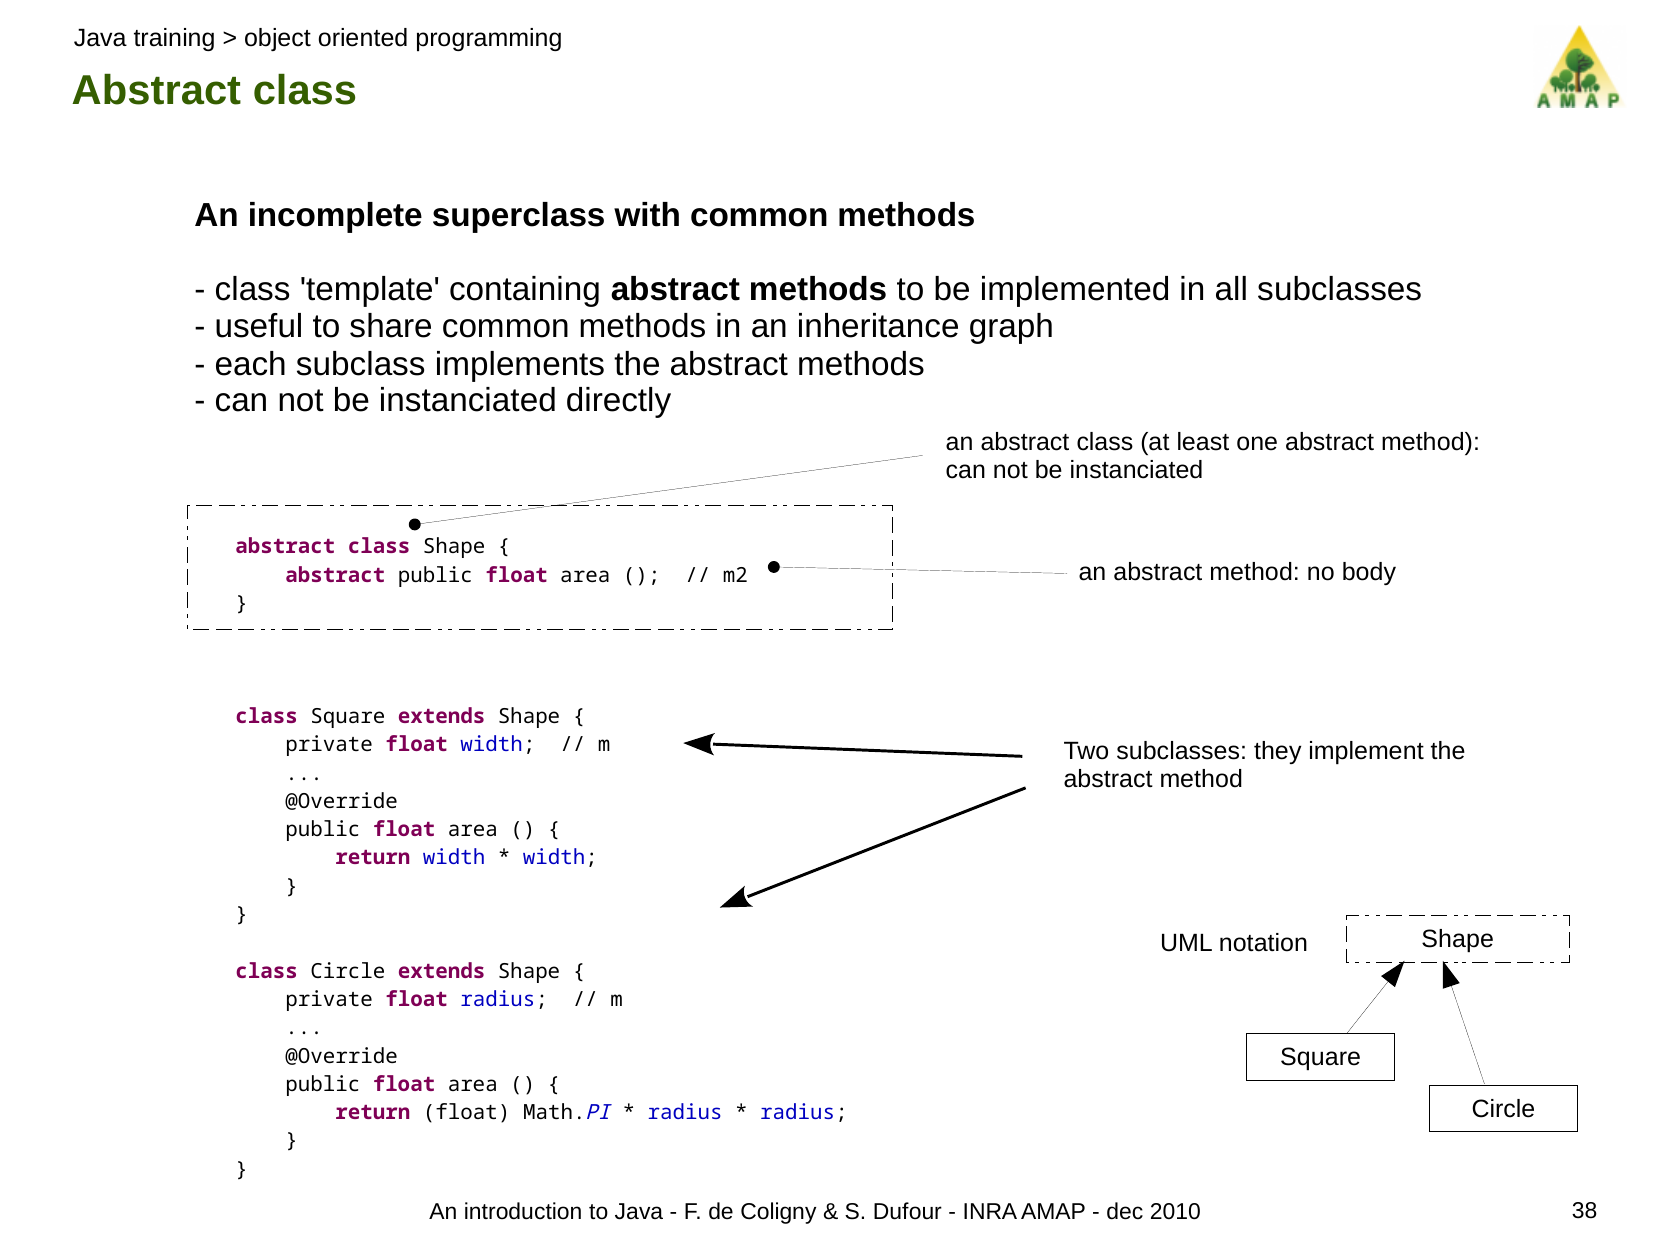

Java training > object oriented programming
Abstract class
An incomplete superclass with common methods
- class 'template' containing abstract methods to be implemented in all subclasses
- useful to share common methods in an inheritance graph
- each subclass implements the abstract methods
- can not be instanciated directly
an abstract class (at least one abstract method):
can not be instanciated
abstract class Shape {
 abstract public float area (); // m2
}
class Square extends Shape {
 private float width; // m
 ...
 @Override
 public float area () {
 return width * width;
 }
}
class Circle extends Shape {
 private float radius; // m
 ...
 @Override
 public float area () {
 return (float) Math.PI * radius * radius;
 }
}
an abstract method: no body
Two subclasses: they implement the abstract method
Shape
UML notation
Square
Circle
38